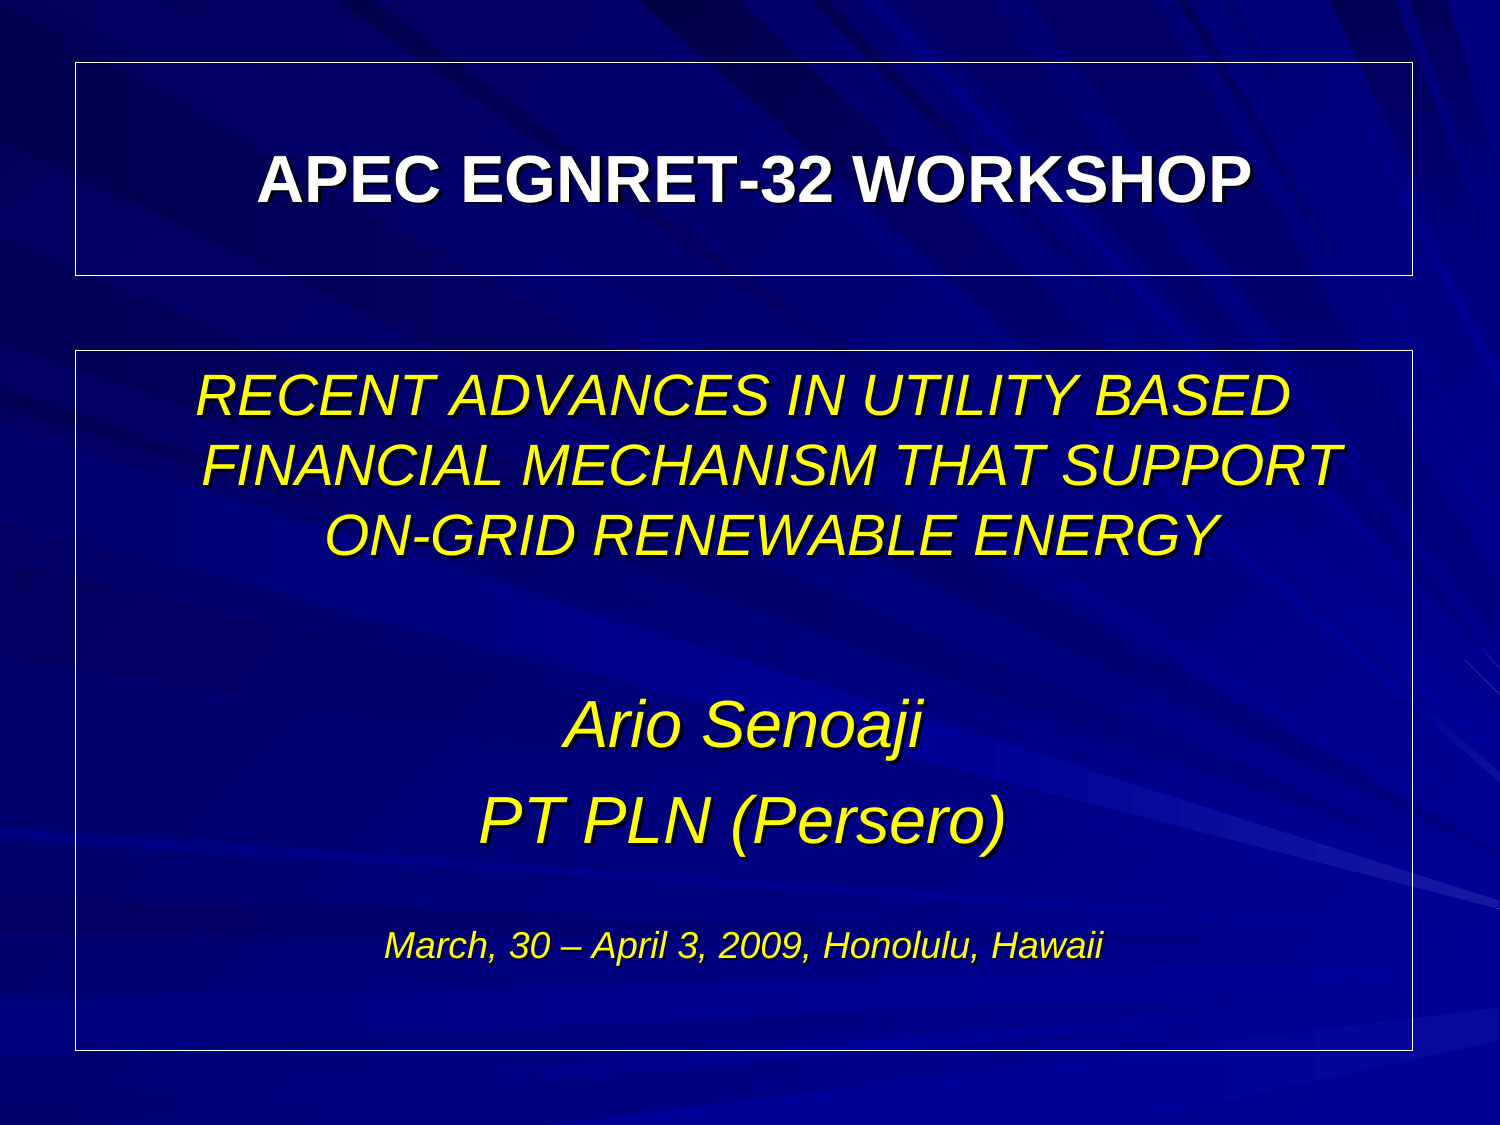

# APEC EGNRET-32 WORKSHOP
RECENT ADVANCES IN UTILITY BASED FINANCIAL MECHANISM THAT SUPPORT ON-GRID RENEWABLE ENERGY
Ario Senoaji
PT PLN (Persero)
March, 30 – April 3, 2009, Honolulu, Hawaii